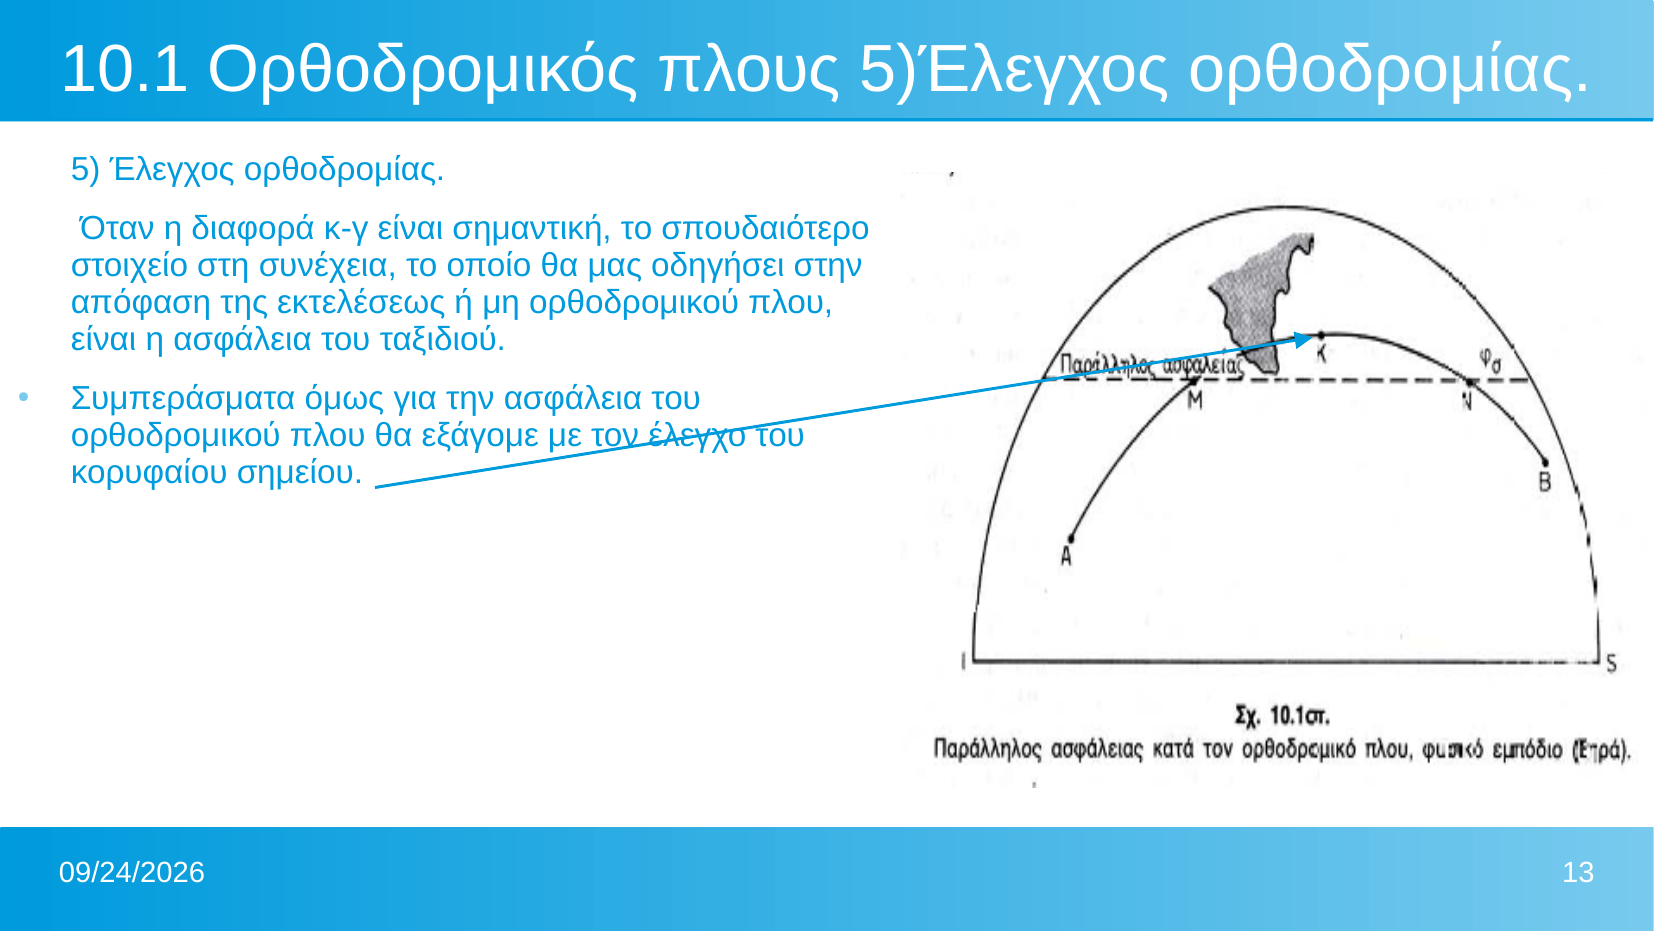

# 10.1 Ορθοδρομικός πλους 5)Έλεγχος ορθοδρομίας.
5) Έλεγχος ορθοδρομίας.
 Όταν η διαφορά κ-γ είναι σημαντική, το σπουδαιότερο στοιχείο στη συνέχεια, το οποίο θα μας οδηγήσει στην απόφαση της εκτελέσεως ή μη ορθοδρομικού πλου, είναι η ασφάλεια του ταξιδιού.
Συμπεράσματα όμως για την ασφάλεια του ορθοδρομικού πλου θα εξάγομε με τον έλεγχο του κορυφαίου σημείου.
13